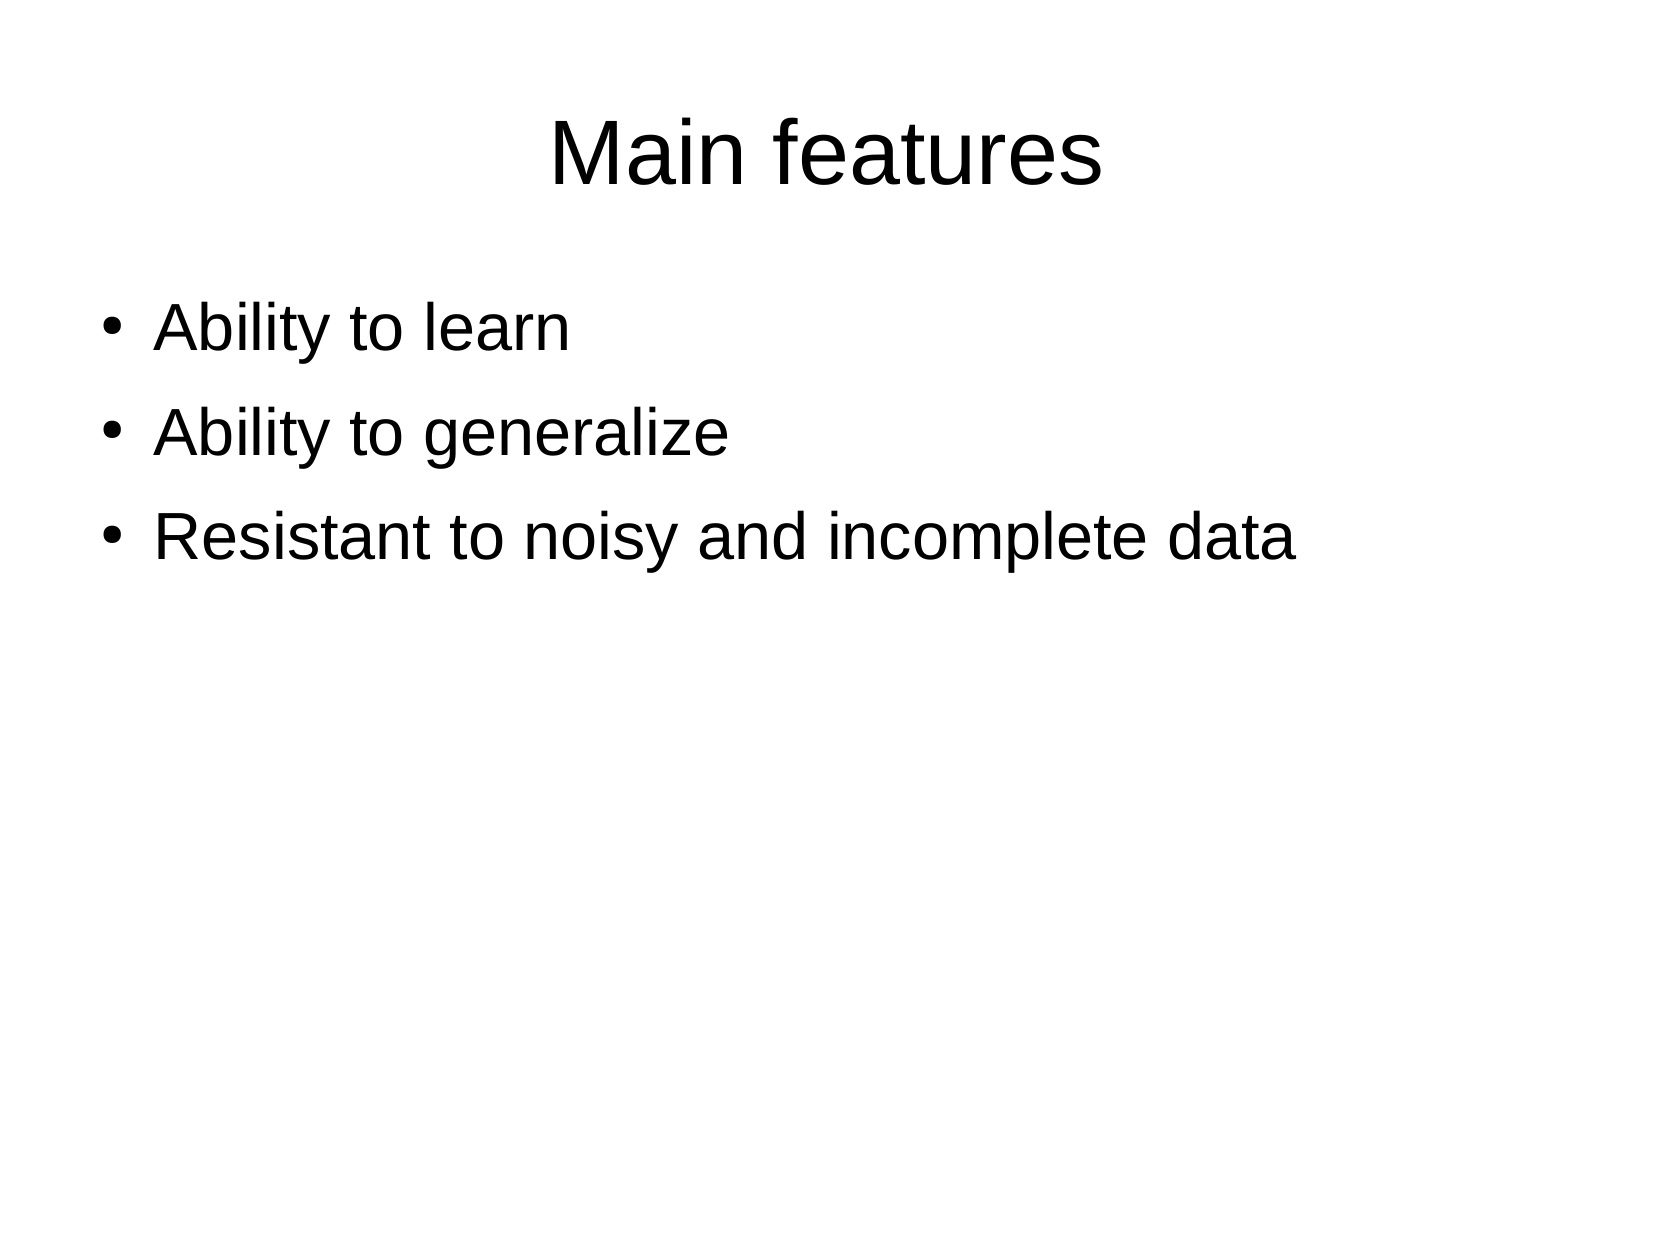

# Main features
Ability to learn
Ability to generalize
Resistant to noisy and incomplete data